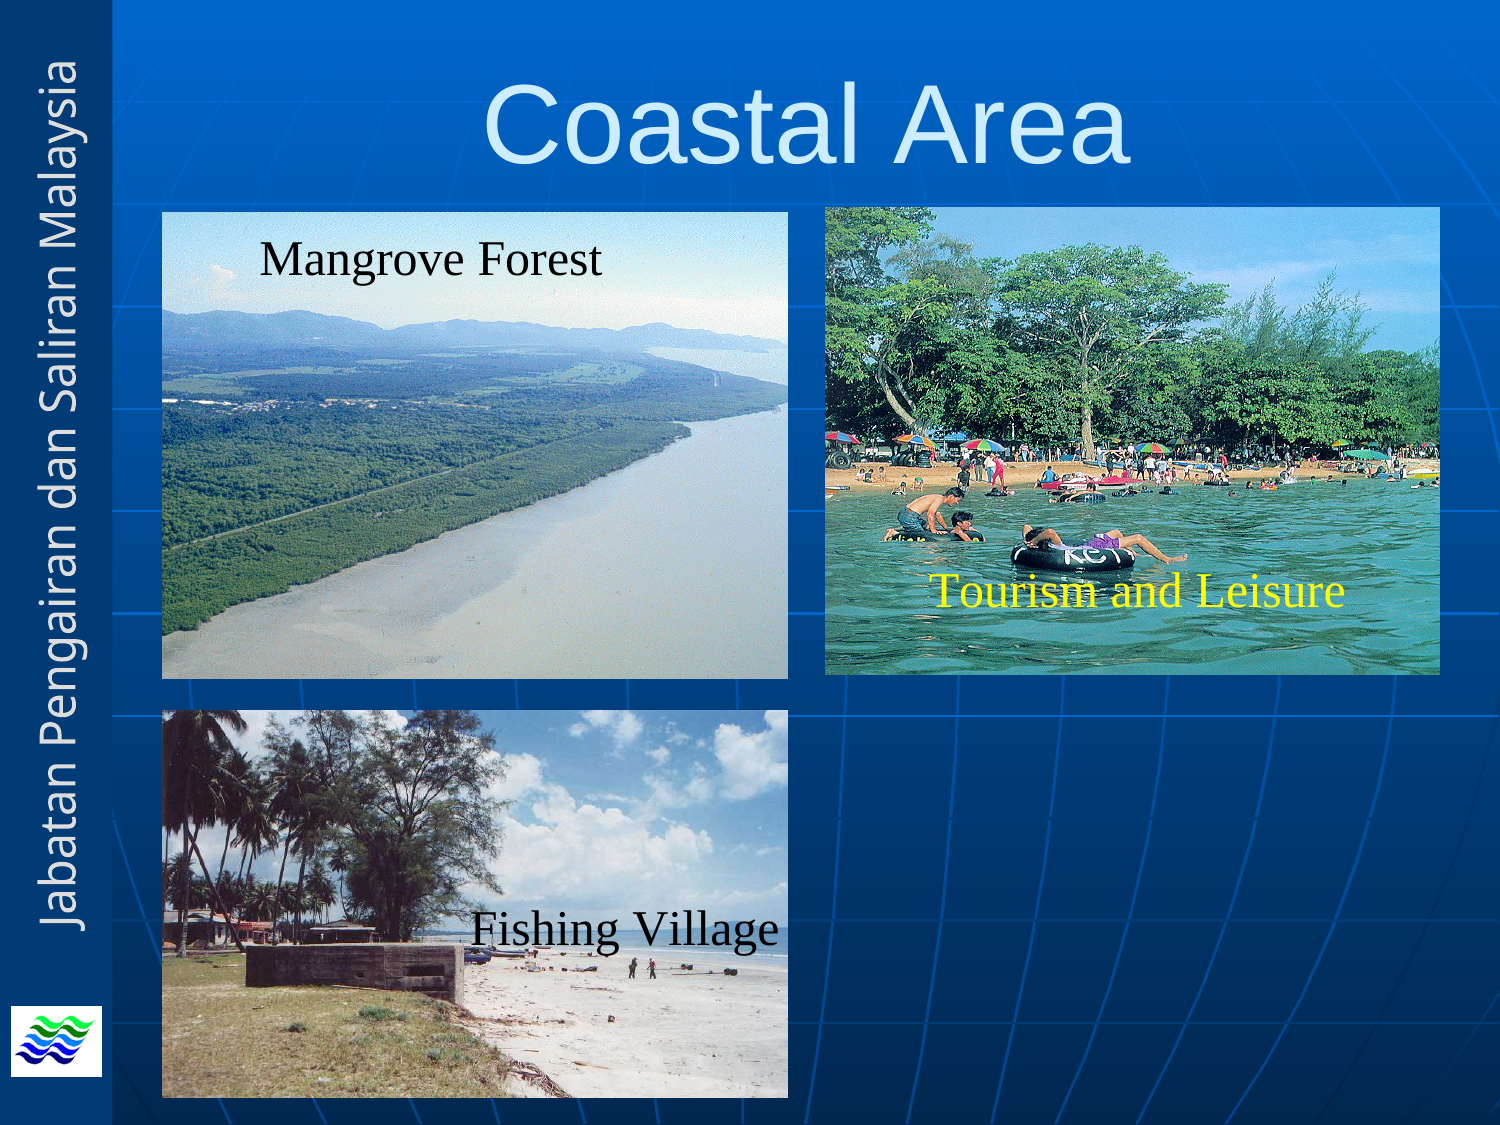

Coastal Area
Mangrove Forest
Jabatan Pengairan dan Saliran Malaysia
Tourism and Leisure
Fishing Village